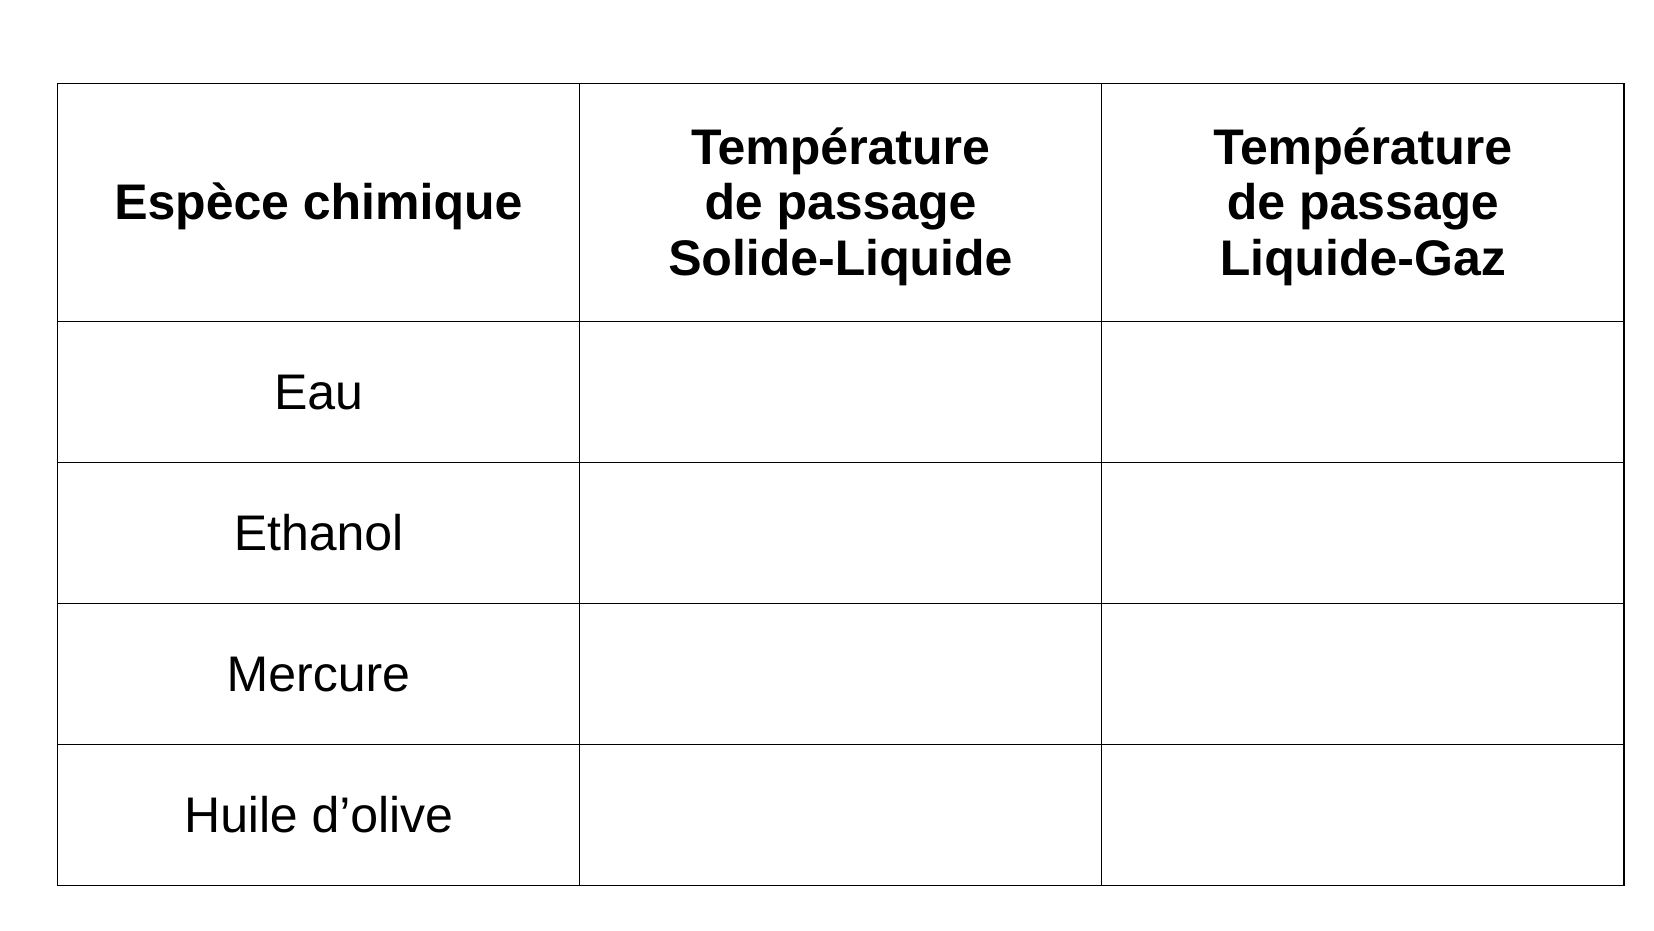

| Espèce chimique | Température de passage Solide-Liquide | Température de passage Liquide-Gaz |
| --- | --- | --- |
| Eau | 0 °C | 100 °C |
| Ethanol | - 114 °C | 79 °C |
| Mercure | - 39 °C | 357 °C |
| Huile d’olive | -3 °C | 300 °C |